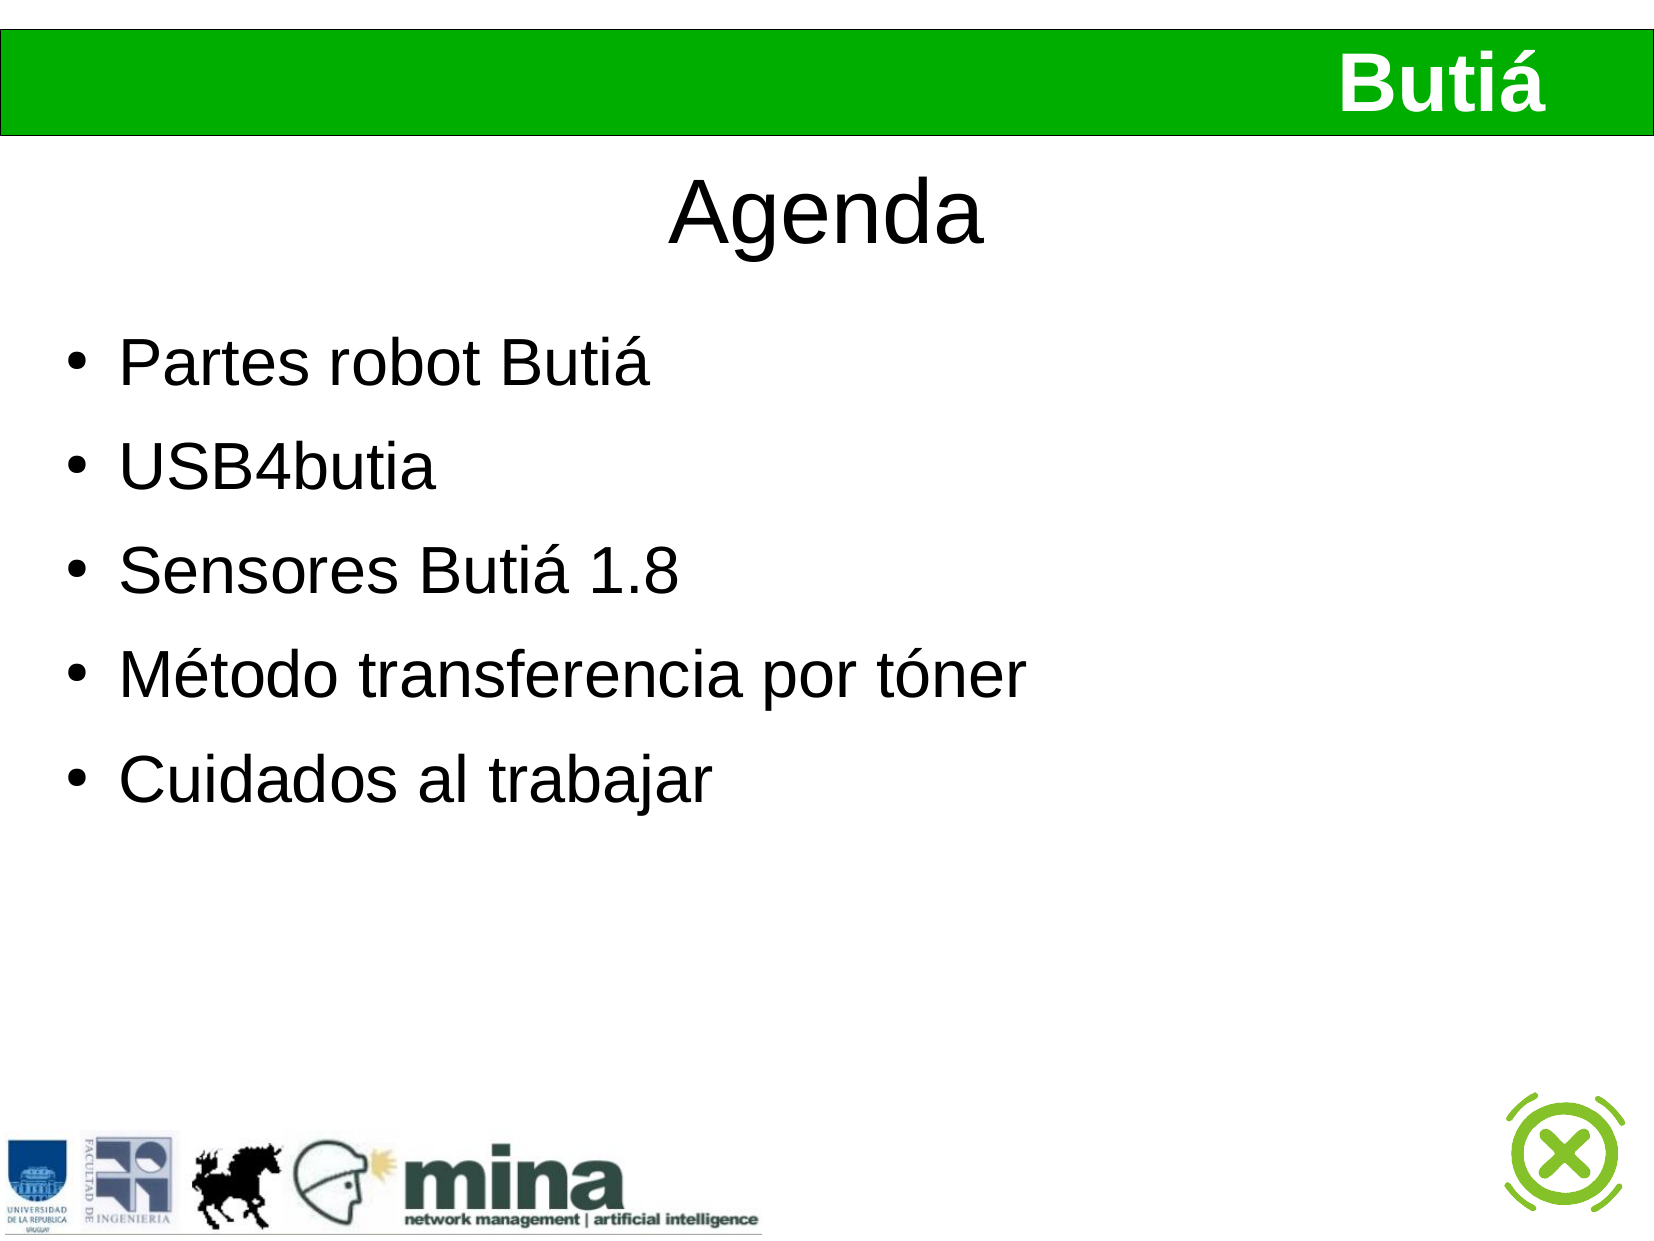

# Agenda
Partes robot Butiá
USB4butia
Sensores Butiá 1.8
Método transferencia por tóner
Cuidados al trabajar